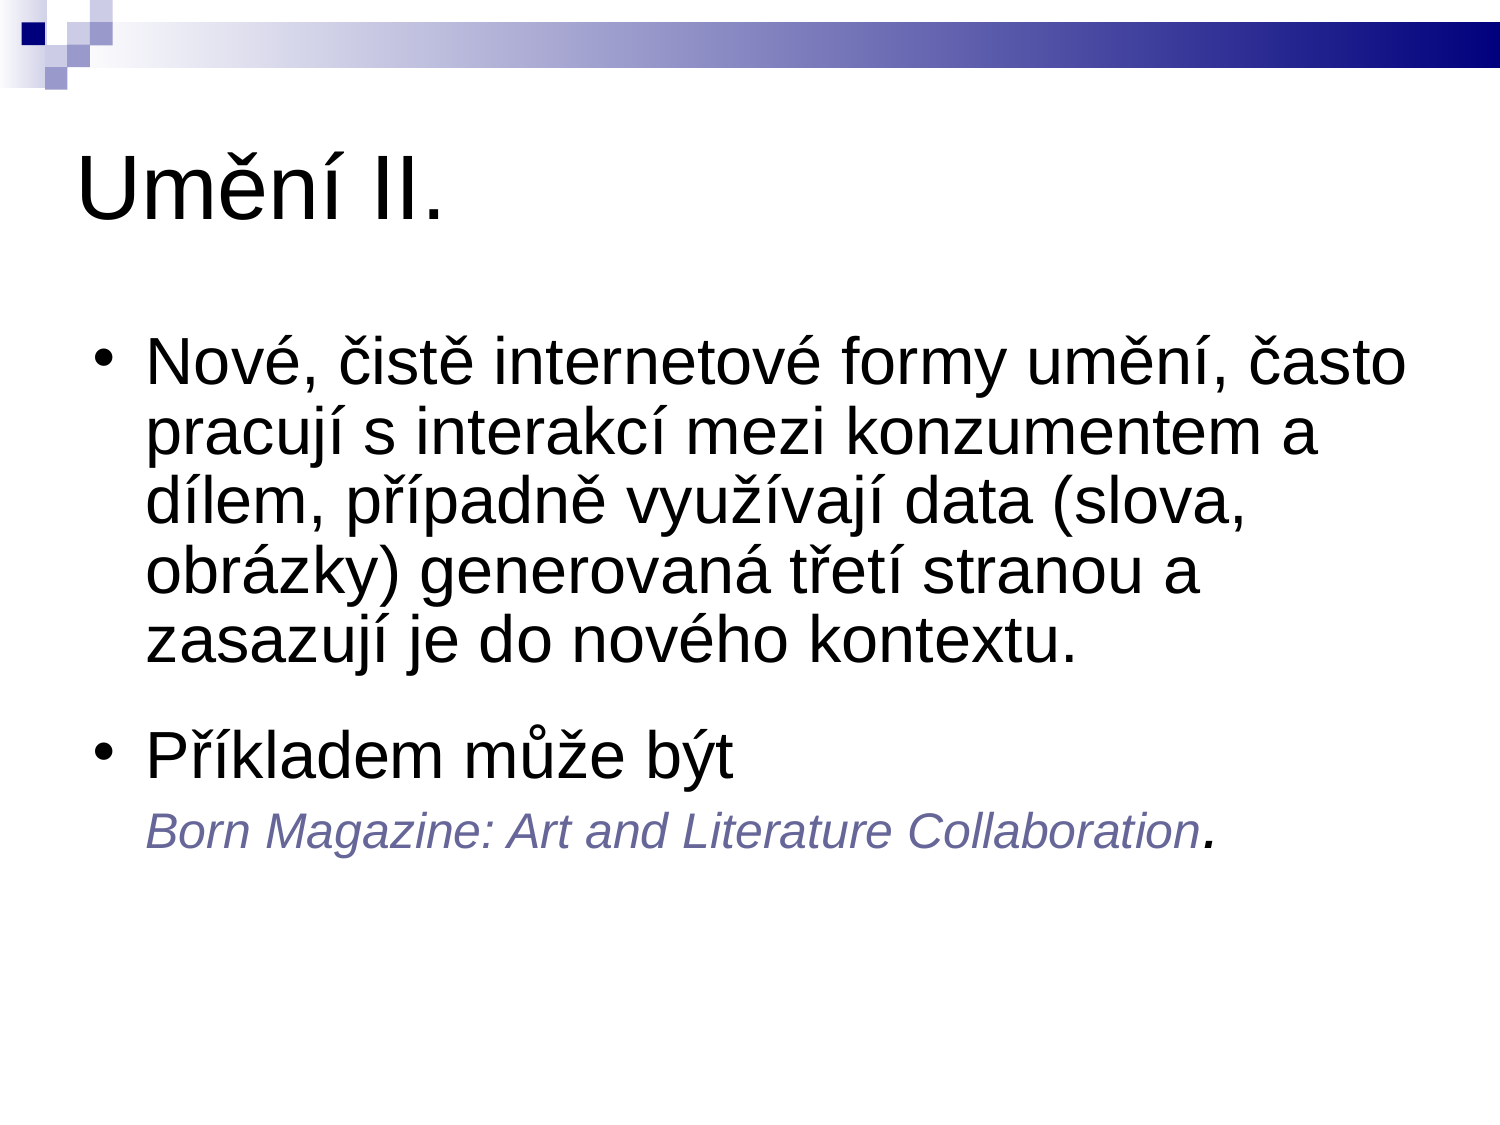

# Umění II.
Nové, čistě internetové formy umění, často pracují s interakcí mezi konzumentem a dílem, případně využívají data (slova, obrázky) generovaná třetí stranou a zasazují je do nového kontextu.
Příkladem může být Born Magazine: Art and Literature Collaboration.